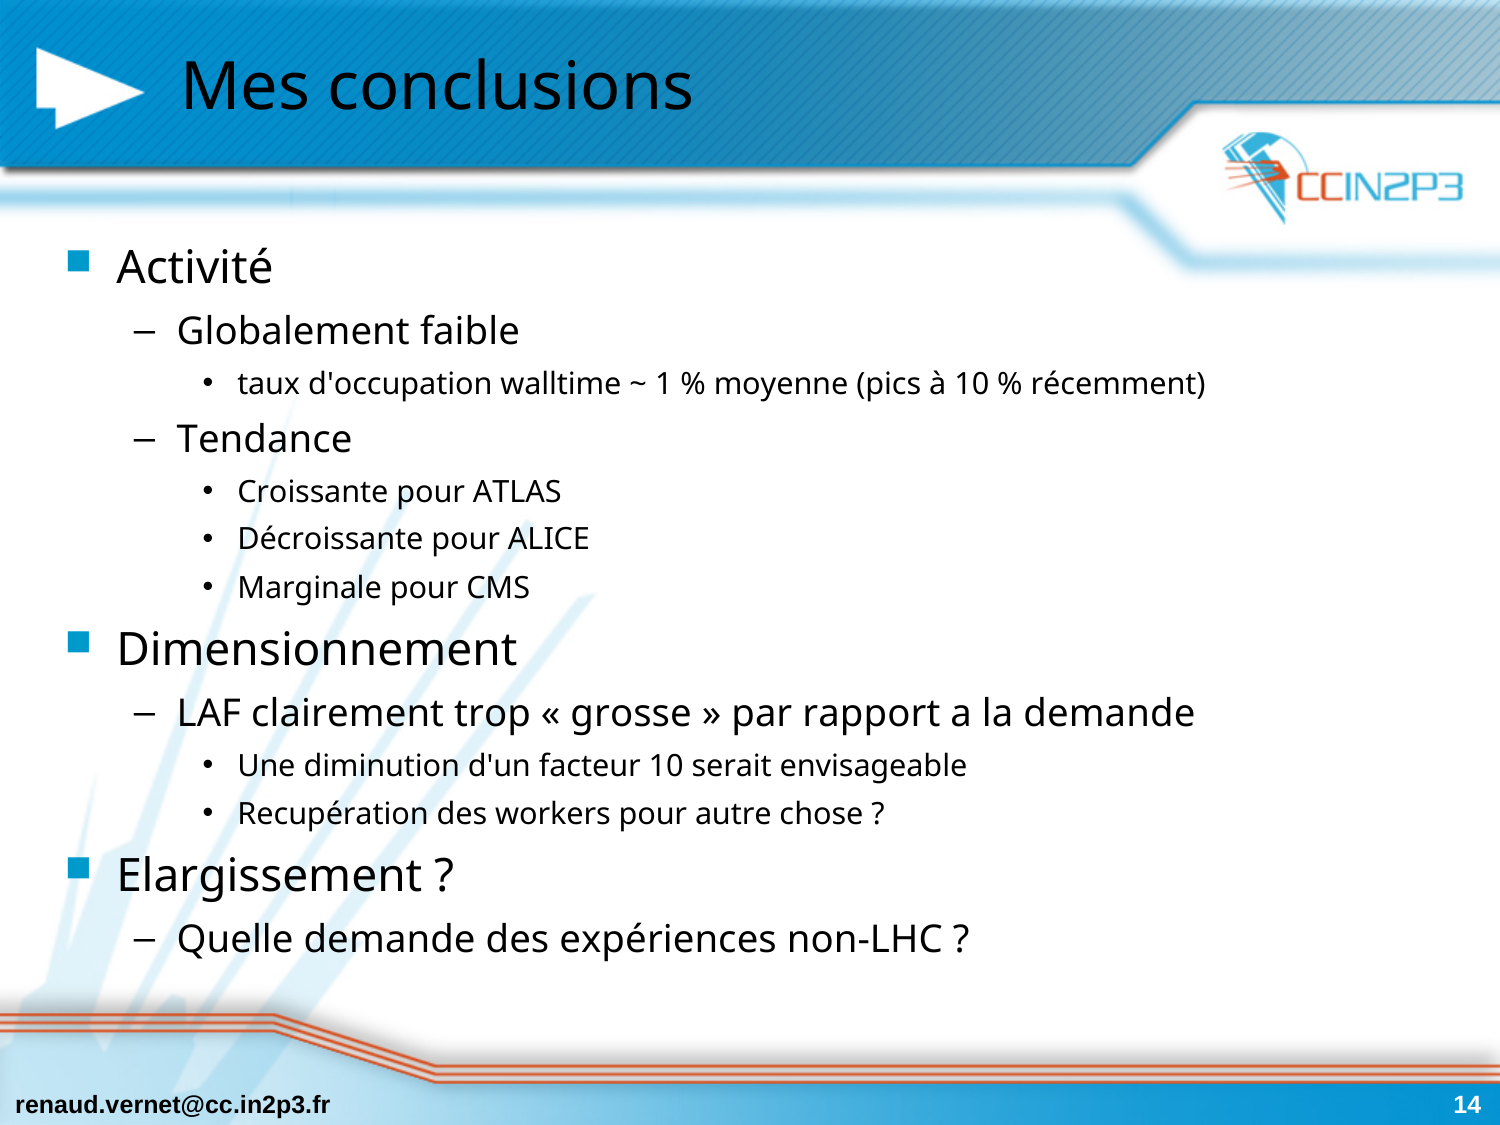

# Mes conclusions
Activité
Globalement faible
taux d'occupation walltime ~ 1 % moyenne (pics à 10 % récemment)
Tendance
Croissante pour ATLAS
Décroissante pour ALICE
Marginale pour CMS
Dimensionnement
LAF clairement trop « grosse » par rapport a la demande
Une diminution d'un facteur 10 serait envisageable
Recupération des workers pour autre chose ?
Elargissement ?
Quelle demande des expériences non-LHC ?
14